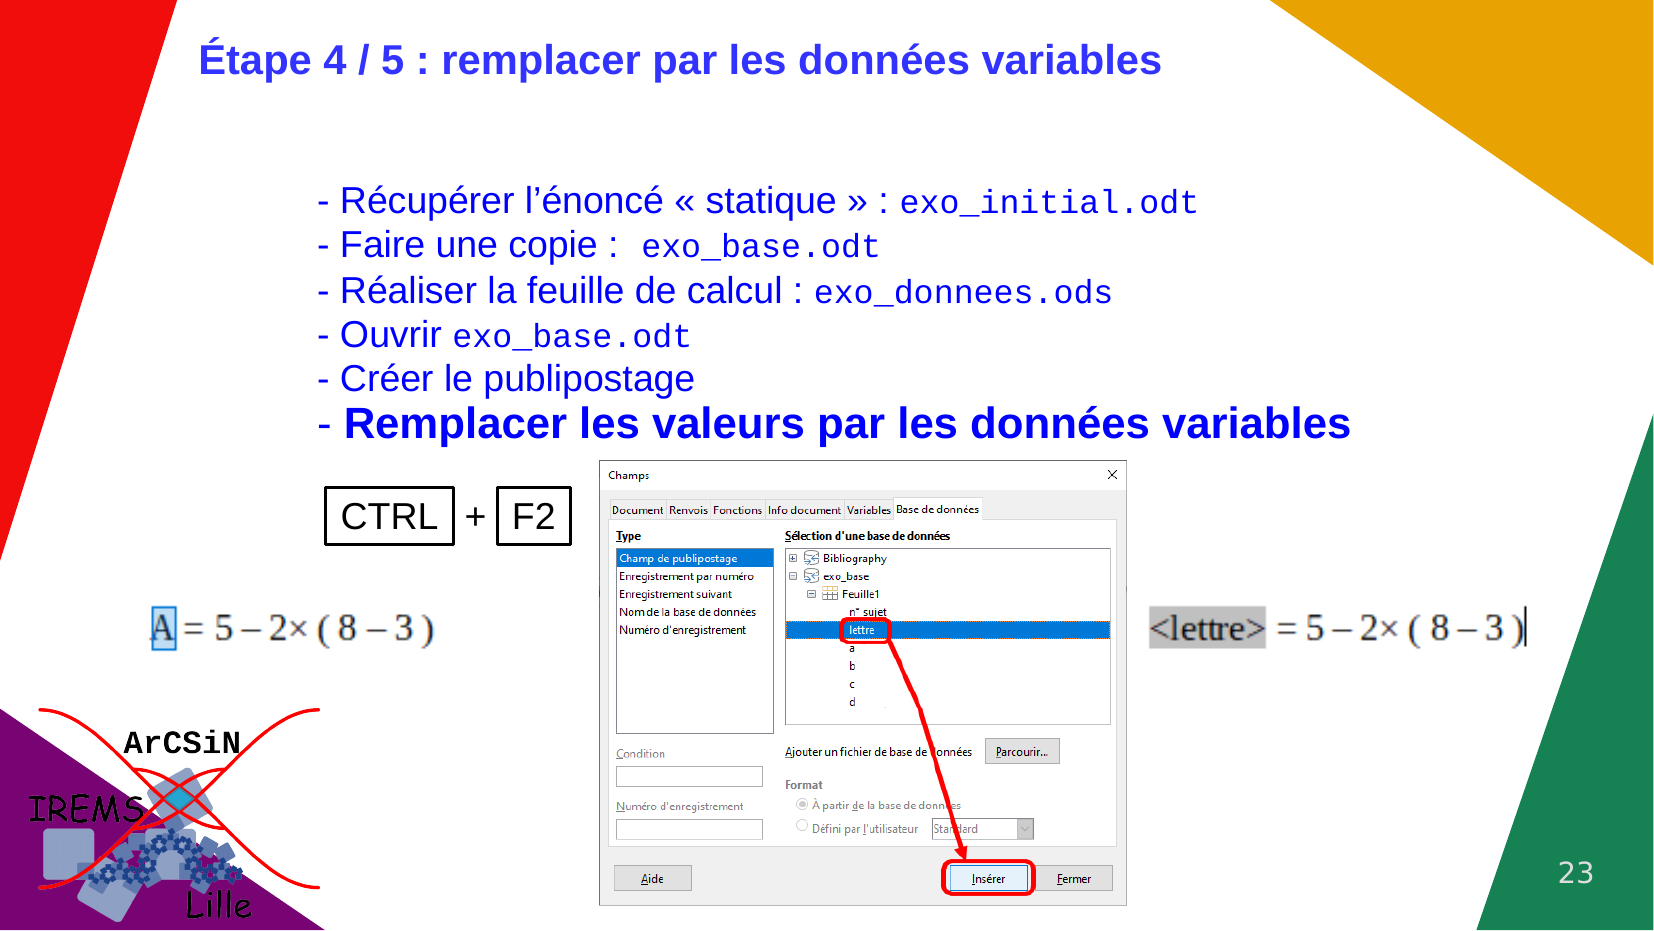

Étape 4 / 5 : remplacer par les données variables
- Récupérer l’énoncé « statique » : exo_initial.odt
- Faire une copie : exo_base.odt
- Réaliser la feuille de calcul : exo_donnees.ods
- Ouvrir exo_base.odt
- Créer le publipostage
- Remplacer les valeurs par les données variables
CTRL
+
F2
23